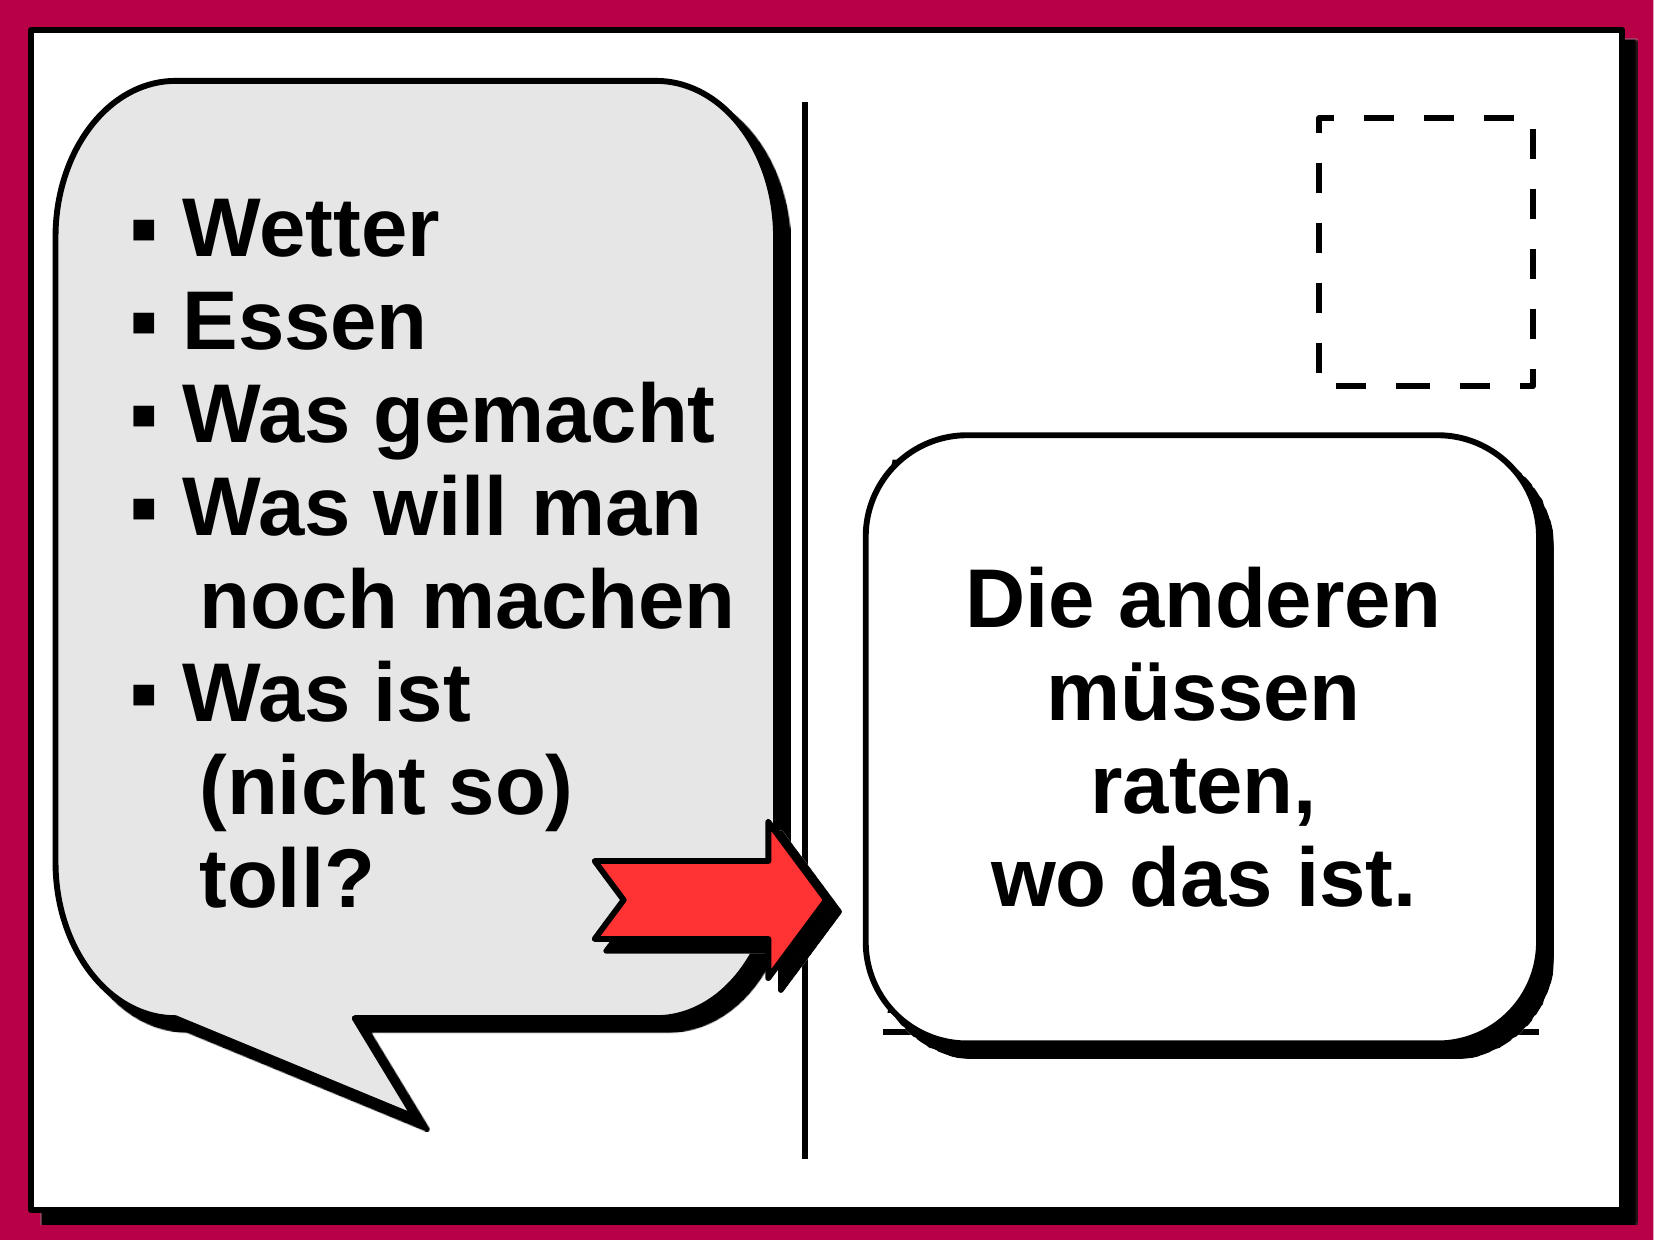

▪ Wetter
▪ Essen
▪ Was gemacht
▪ Was will man
 noch machen
▪ Was ist
 (nicht so)
 toll?
Luke Skygeher
Die anderen
müssen
raten,
wo das ist.
Jedi-Strasse 5
81737 München
Deutschland